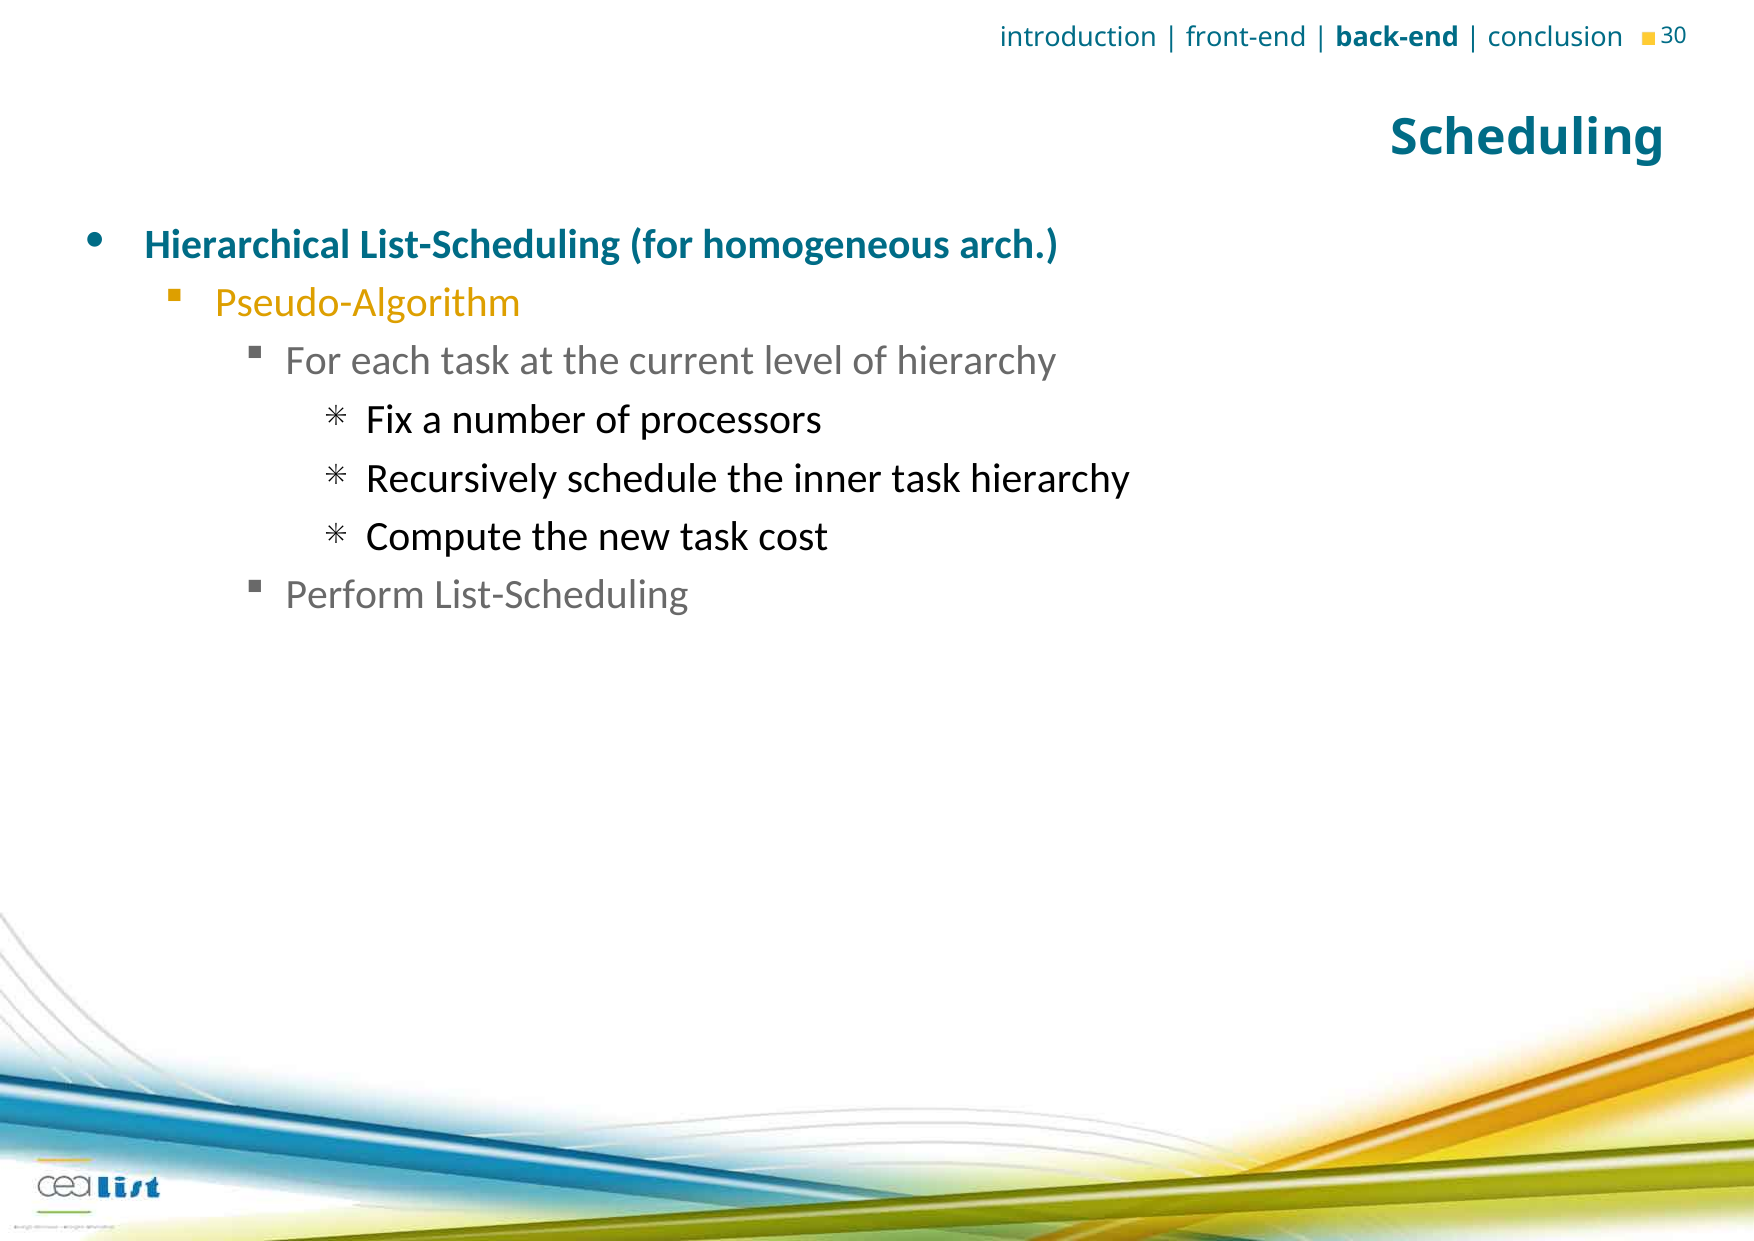

introduction | front-end | back-end | conclusion
Scheduling
# Hierarchical List-Scheduling (for homogeneous arch.)
Pseudo-Algorithm
For each task at the current level of hierarchy
Fix a number of processors
Recursively schedule the inner task hierarchy
Compute the new task cost
Perform List-Scheduling